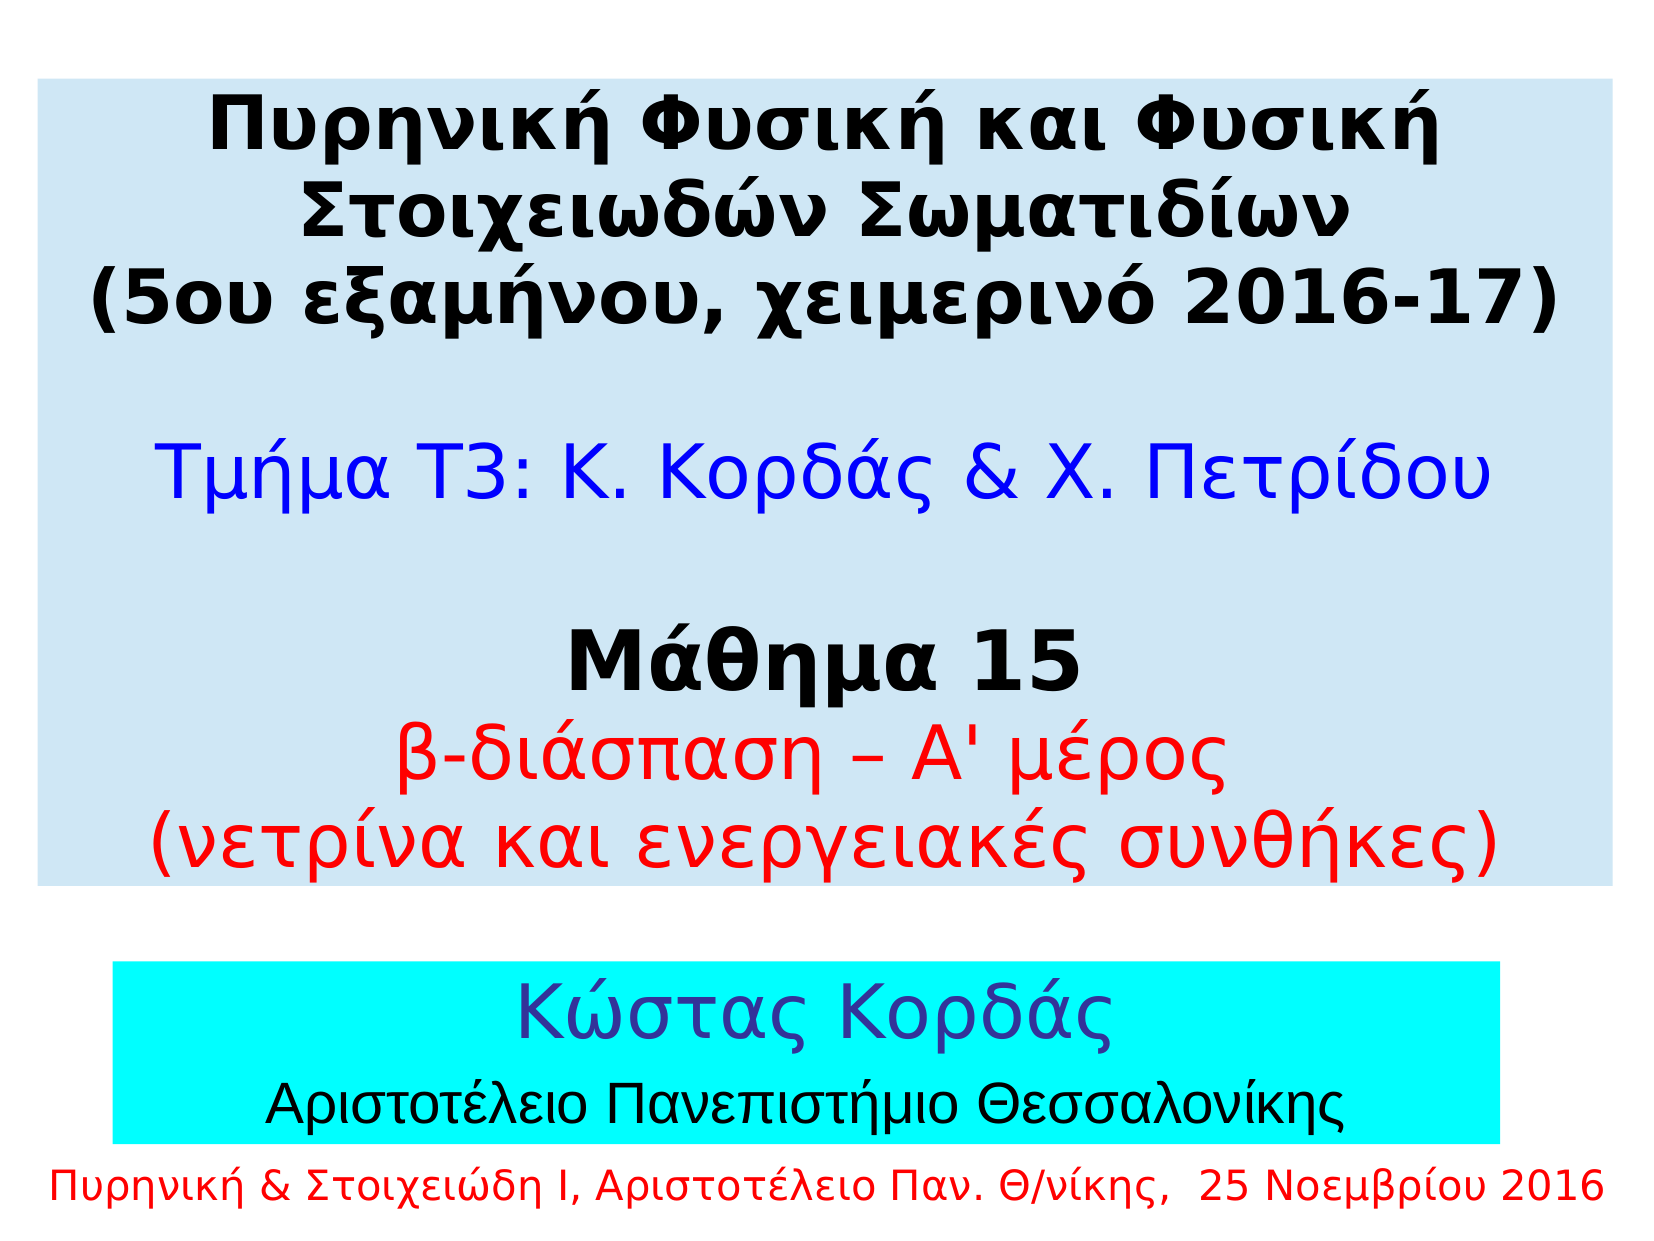

# Πυρηνική Φυσική και Φυσική Στοιχειωδών Σωματιδίων (5ου εξαμήνου, χειμερινό 2016-17) Τμήμα T3: Κ. Κορδάς & X. Πετρίδου Μάθημα 15 β-διάσπαση – Α' μέρος (νετρίνα και ενεργειακές συνθήκες)
 Κώστας Κορδάς
Αριστοτέλειο Πανεπιστήμιο Θεσσαλονίκης
Πυρηνική & Στοιχειώδη Ι, Αριστοτέλειο Παν. Θ/νίκης, 25 Νοεμβρίου 2016